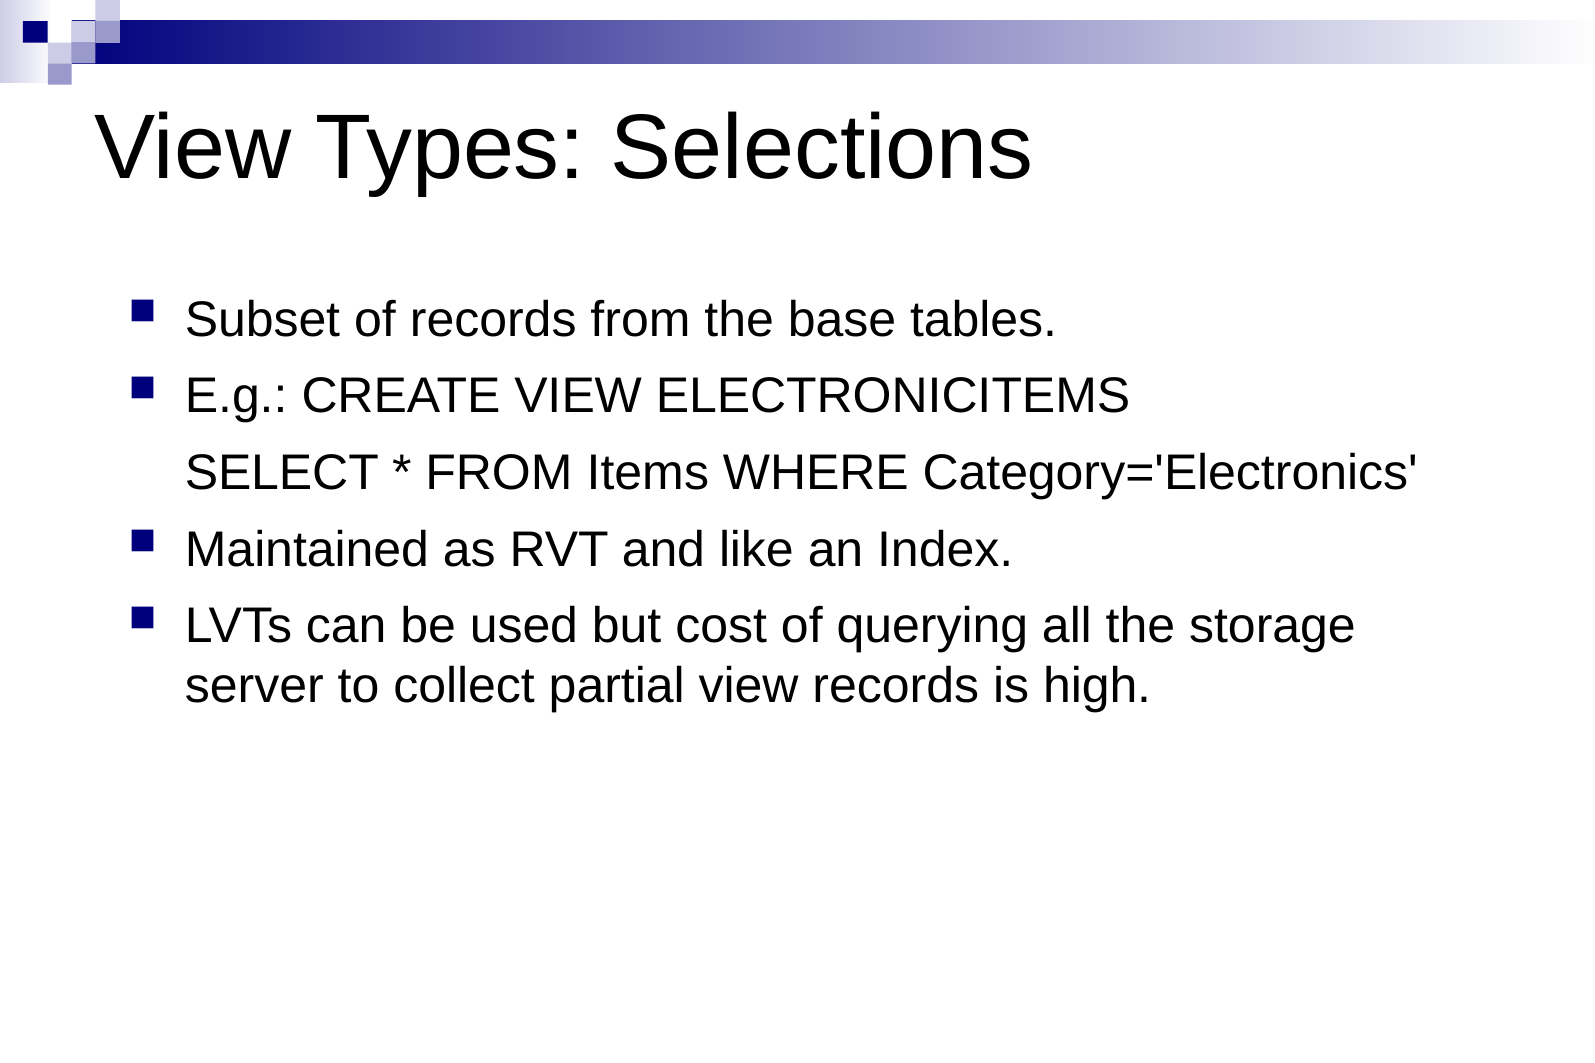

# View Types: Selections
Subset of records from the base tables.
E.g.: CREATE VIEW ELECTRONICITEMS
SELECT * FROM Items WHERE Category='Electronics'
Maintained as RVT and like an Index.
LVTs can be used but cost of querying all the storage server to collect partial view records is high.